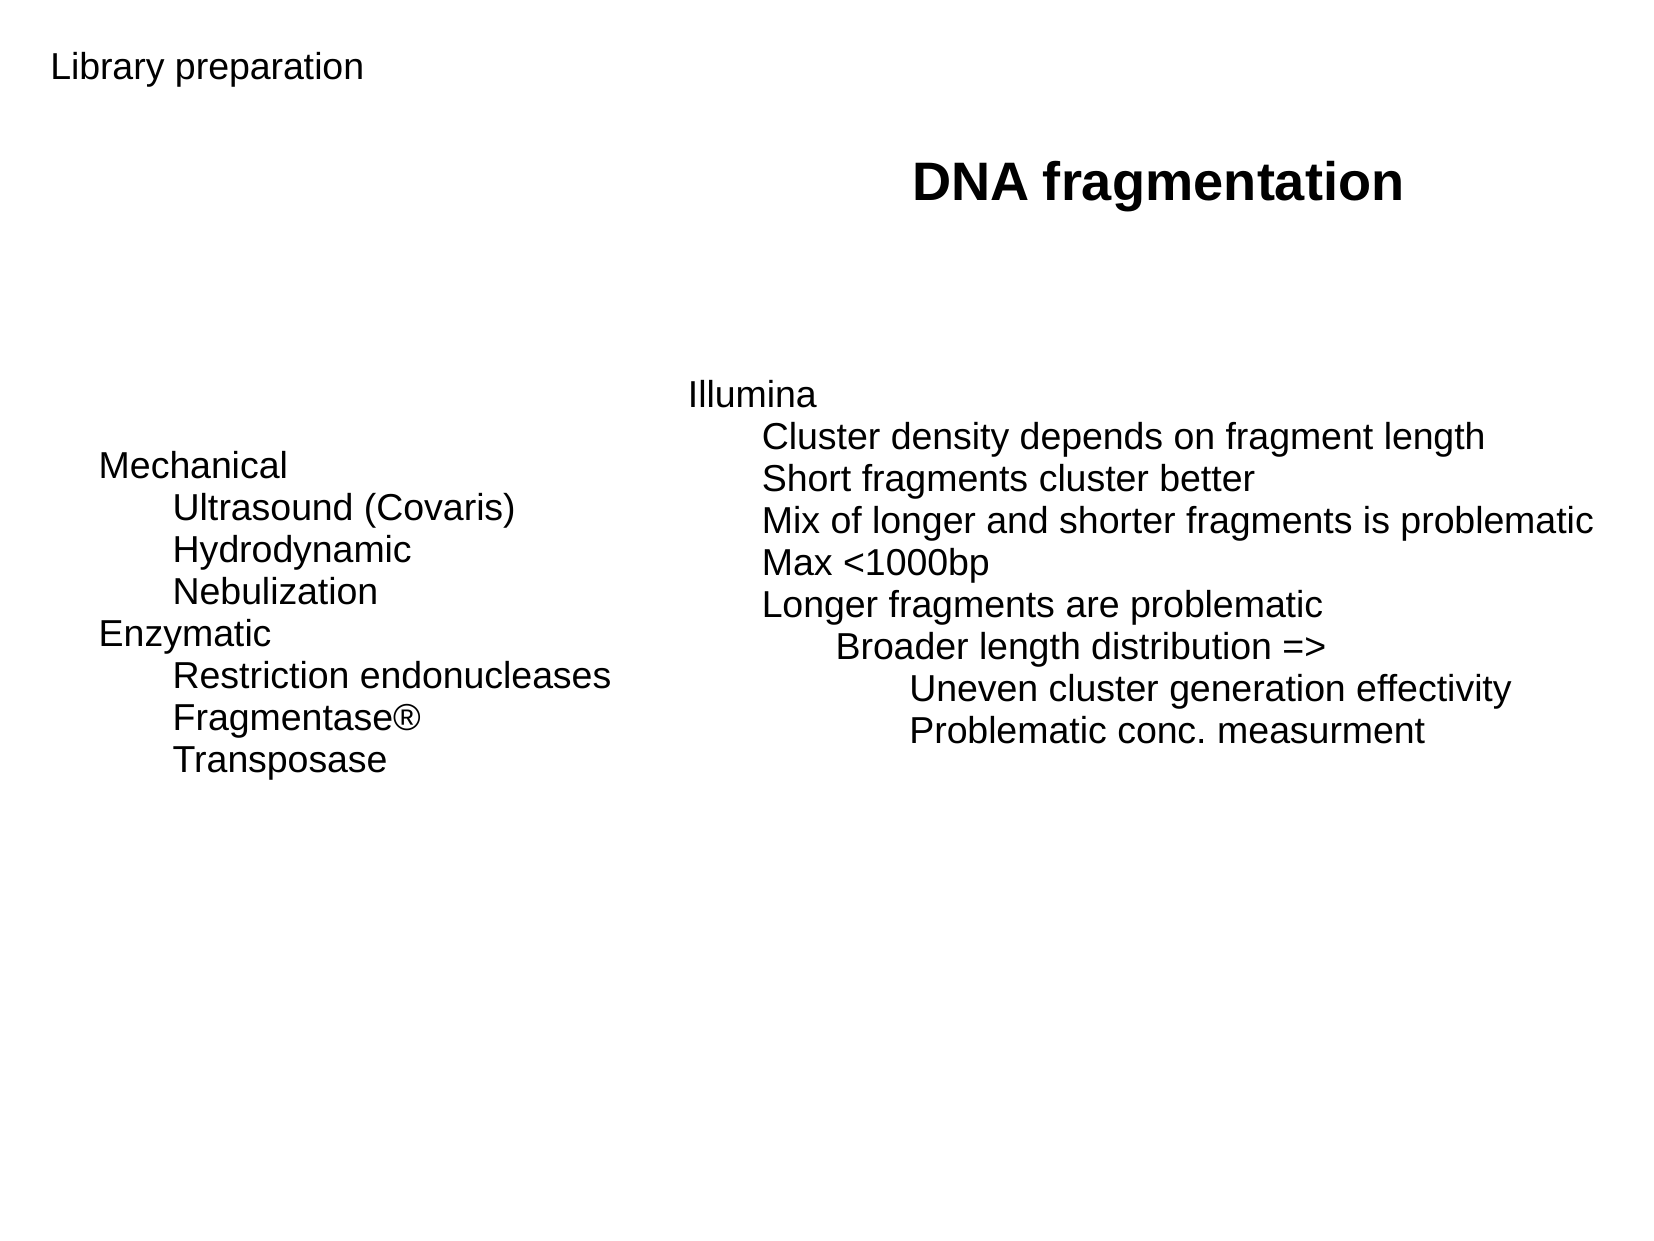

Library preparation
DNA fragmentation
Illumina
	Cluster density depends on fragment length
	Short fragments cluster better
	Mix of longer and shorter fragments is problematic
	Max <1000bp
	Longer fragments are problematic
		Broader length distribution =>
			Uneven cluster generation effectivity
			Problematic conc. measurment
Mechanical
	Ultrasound (Covaris)
	Hydrodynamic
	Nebulization
Enzymatic
	Restriction endonucleases
	Fragmentase®
	Transposase